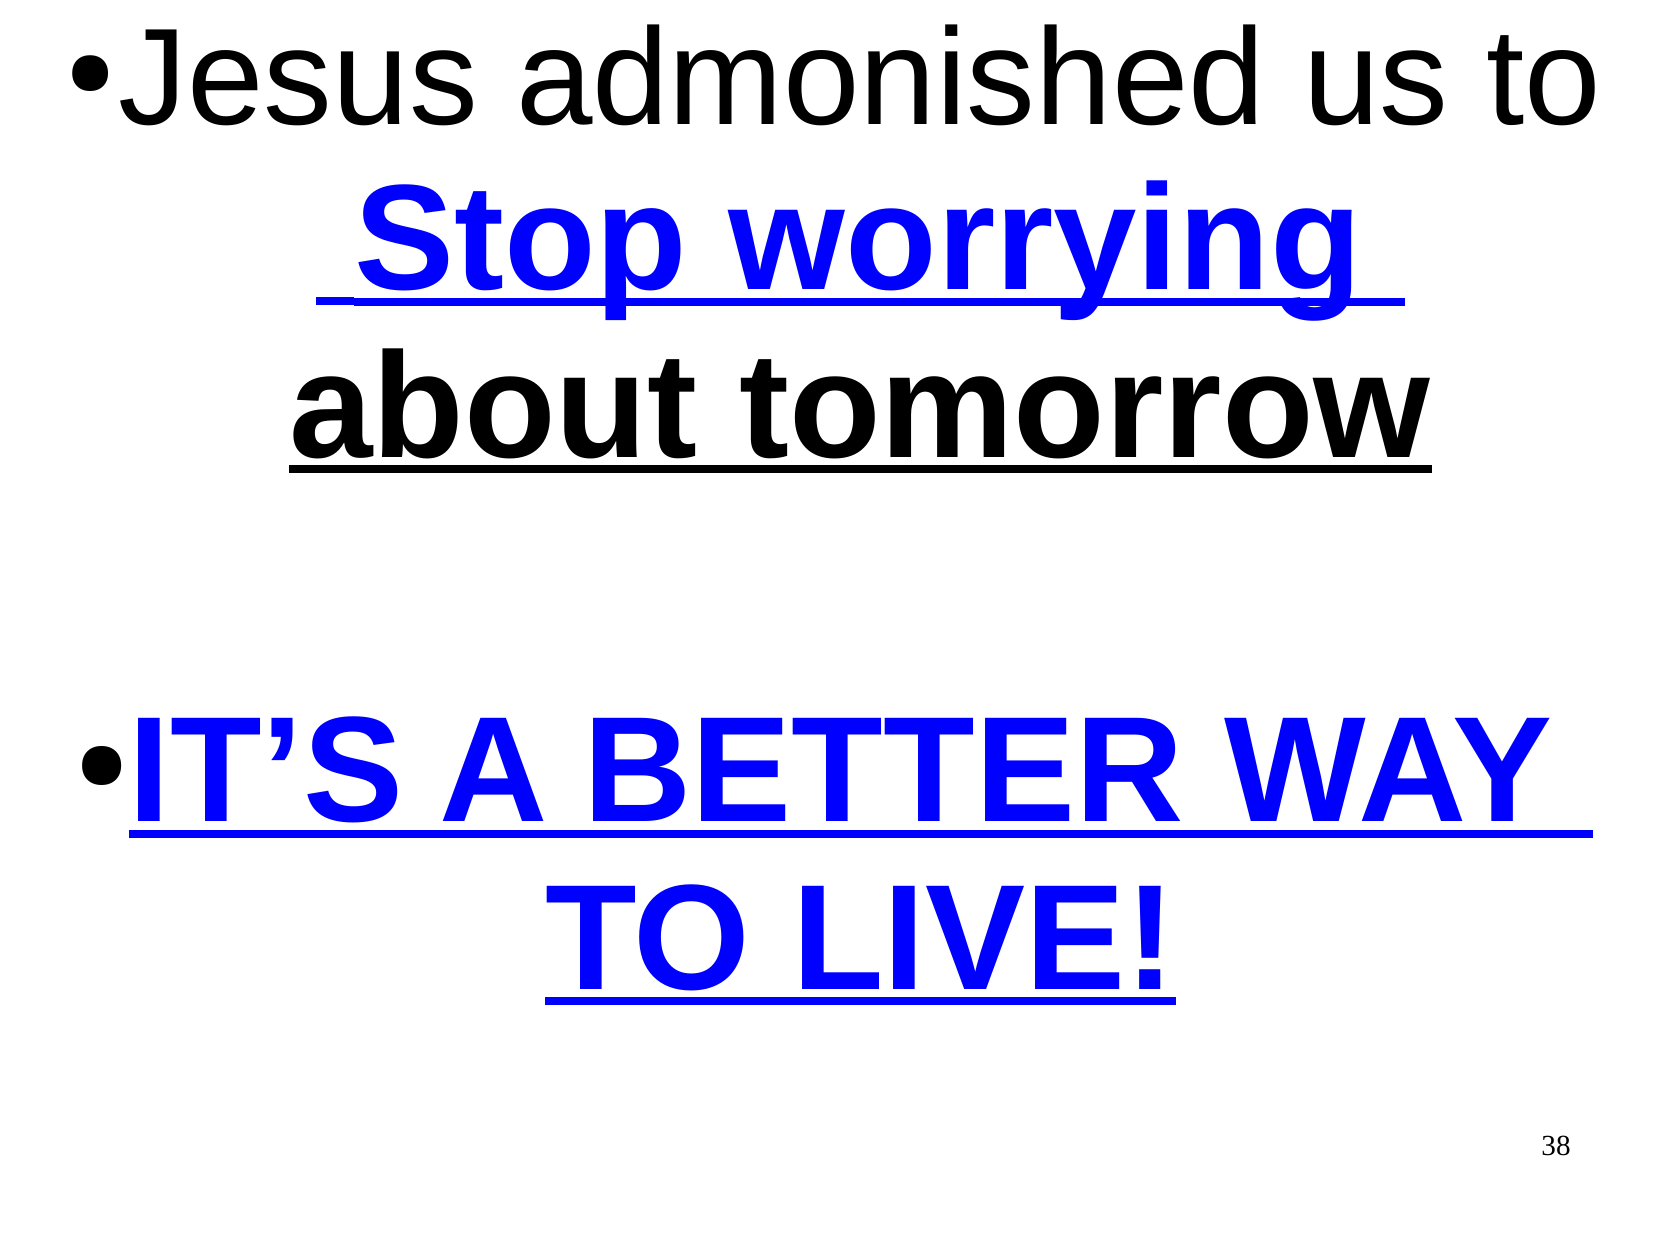

# Jesus admonished us to  Stop worrying about tomorrow
IT’S A BETTER WAY
TO LIVE!
38